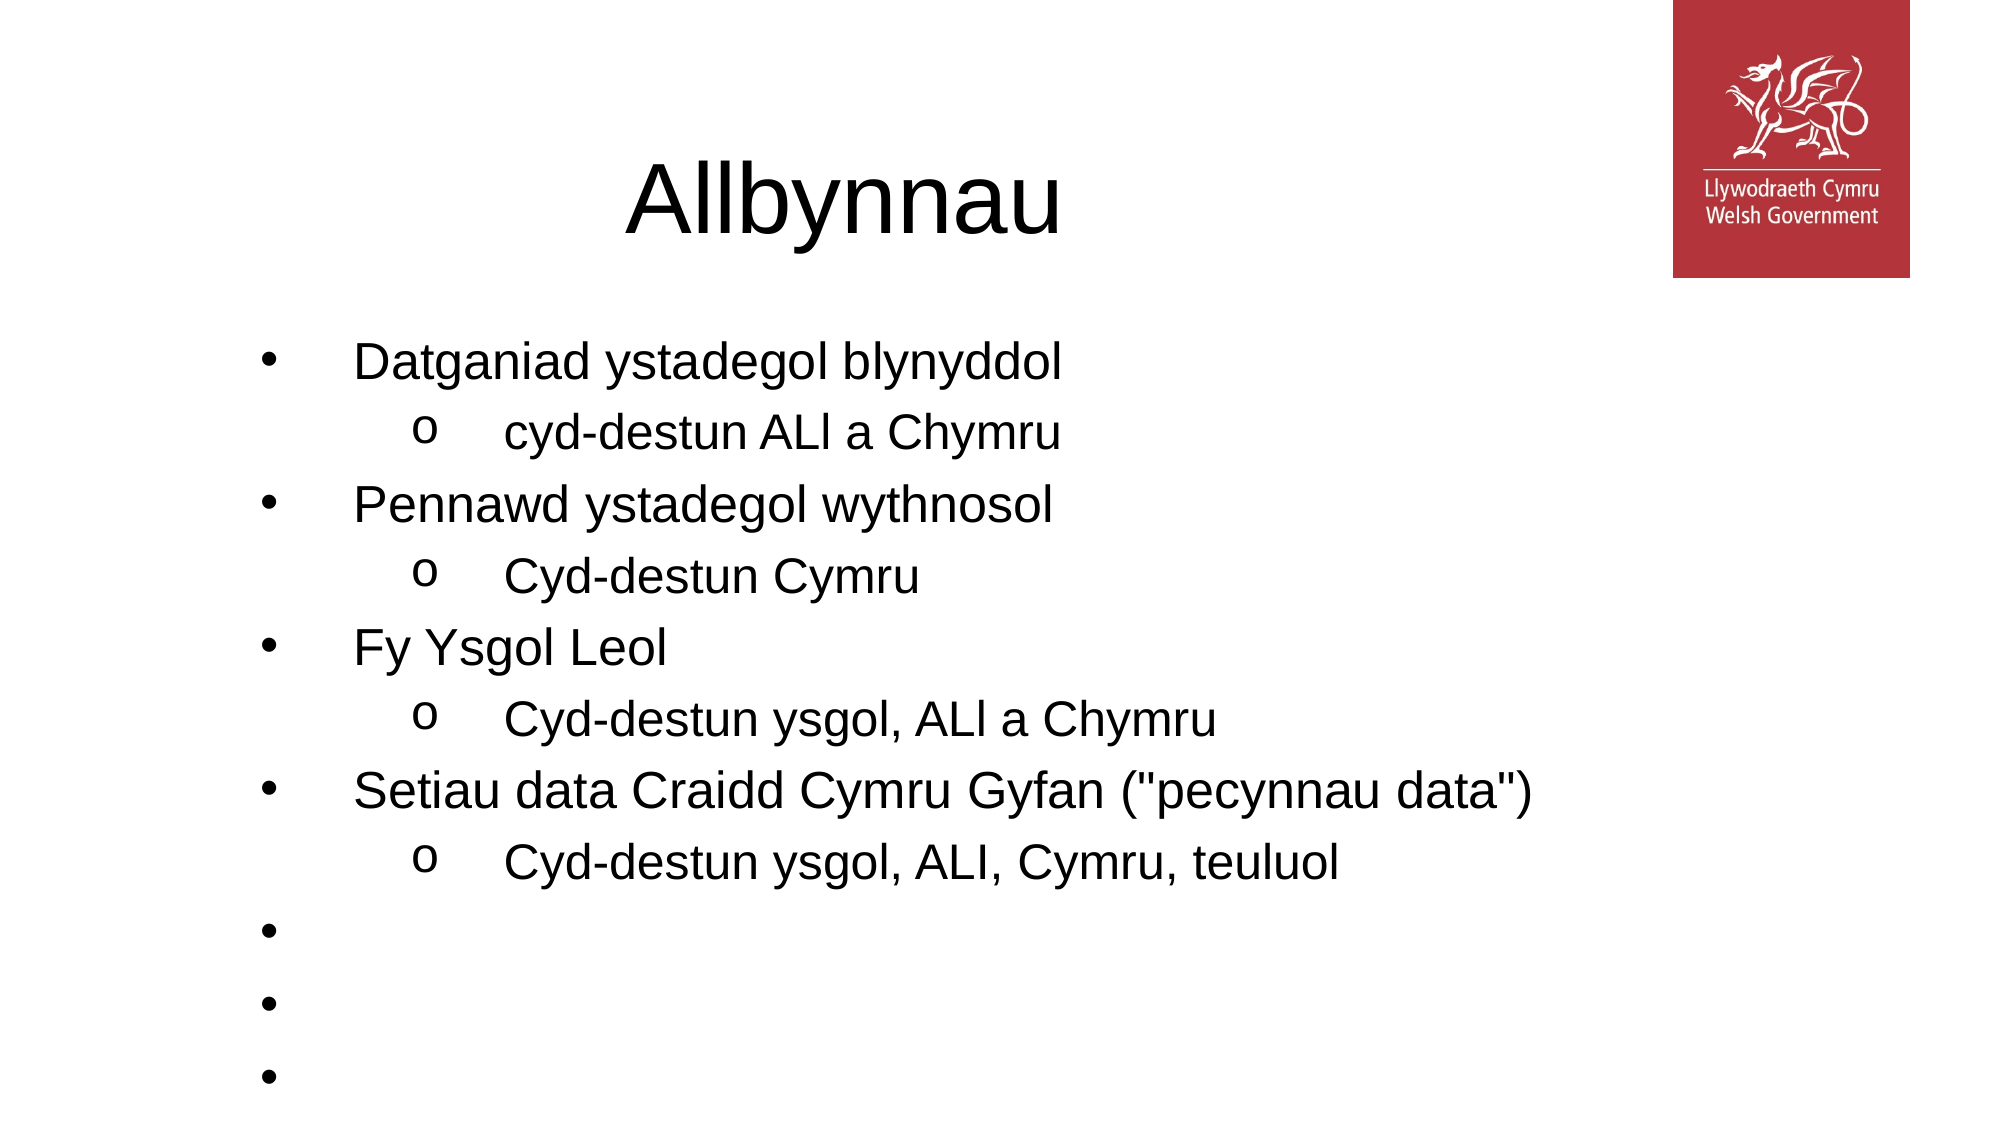

Allbynnau
# Datganiad ystadegol blynyddol
cyd-destun ALl a Chymru
Pennawd ystadegol wythnosol
Cyd-destun Cymru
Fy Ysgol Leol
Cyd-destun ysgol, ALl a Chymru
Setiau data Craidd Cymru Gyfan ("pecynnau data")
Cyd-destun ysgol, ALI, Cymru, teuluol